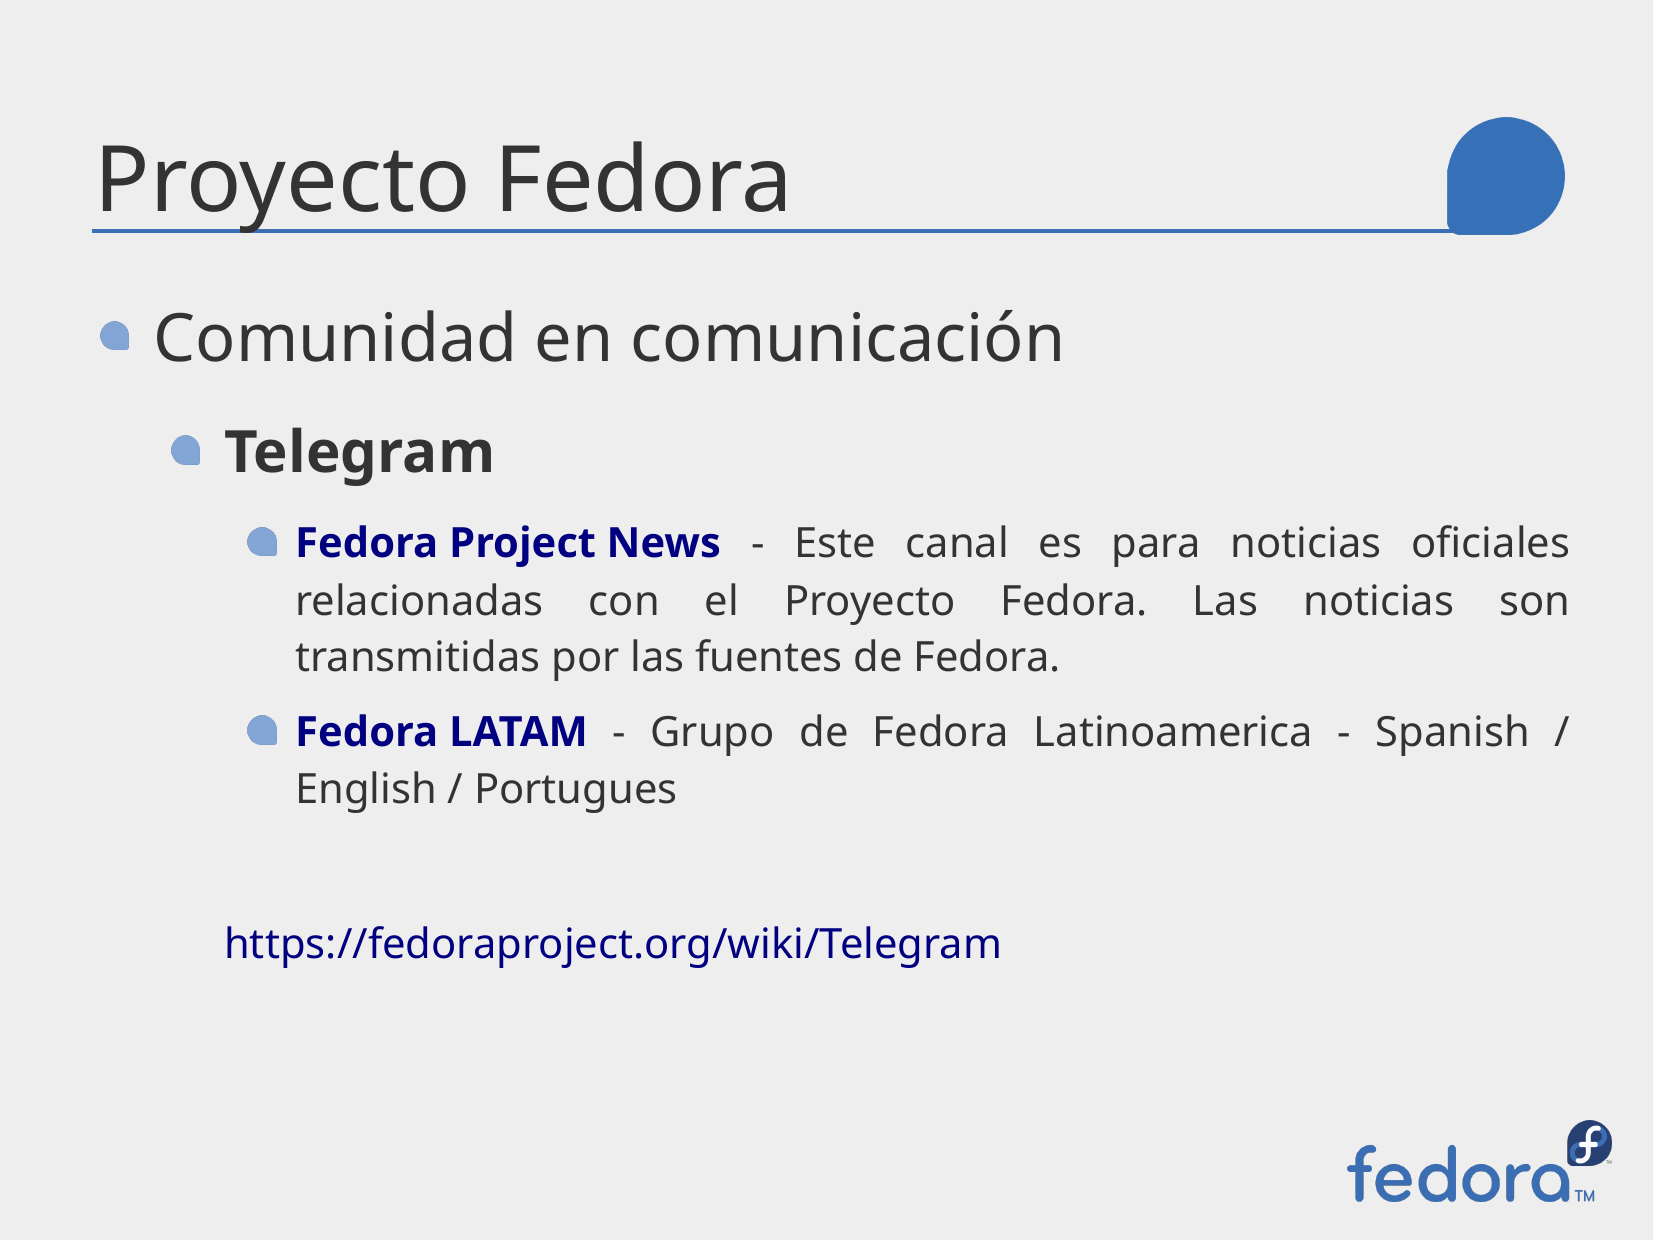

Proyecto Fedora
# Comunidad en comunicación
Telegram
Fedora Project News - Este canal es para noticias oficiales relacionadas con el Proyecto Fedora. Las noticias son transmitidas por las fuentes de Fedora.
Fedora LATAM - Grupo de Fedora Latinoamerica - Spanish / English / Portugues
https://fedoraproject.org/wiki/Telegram